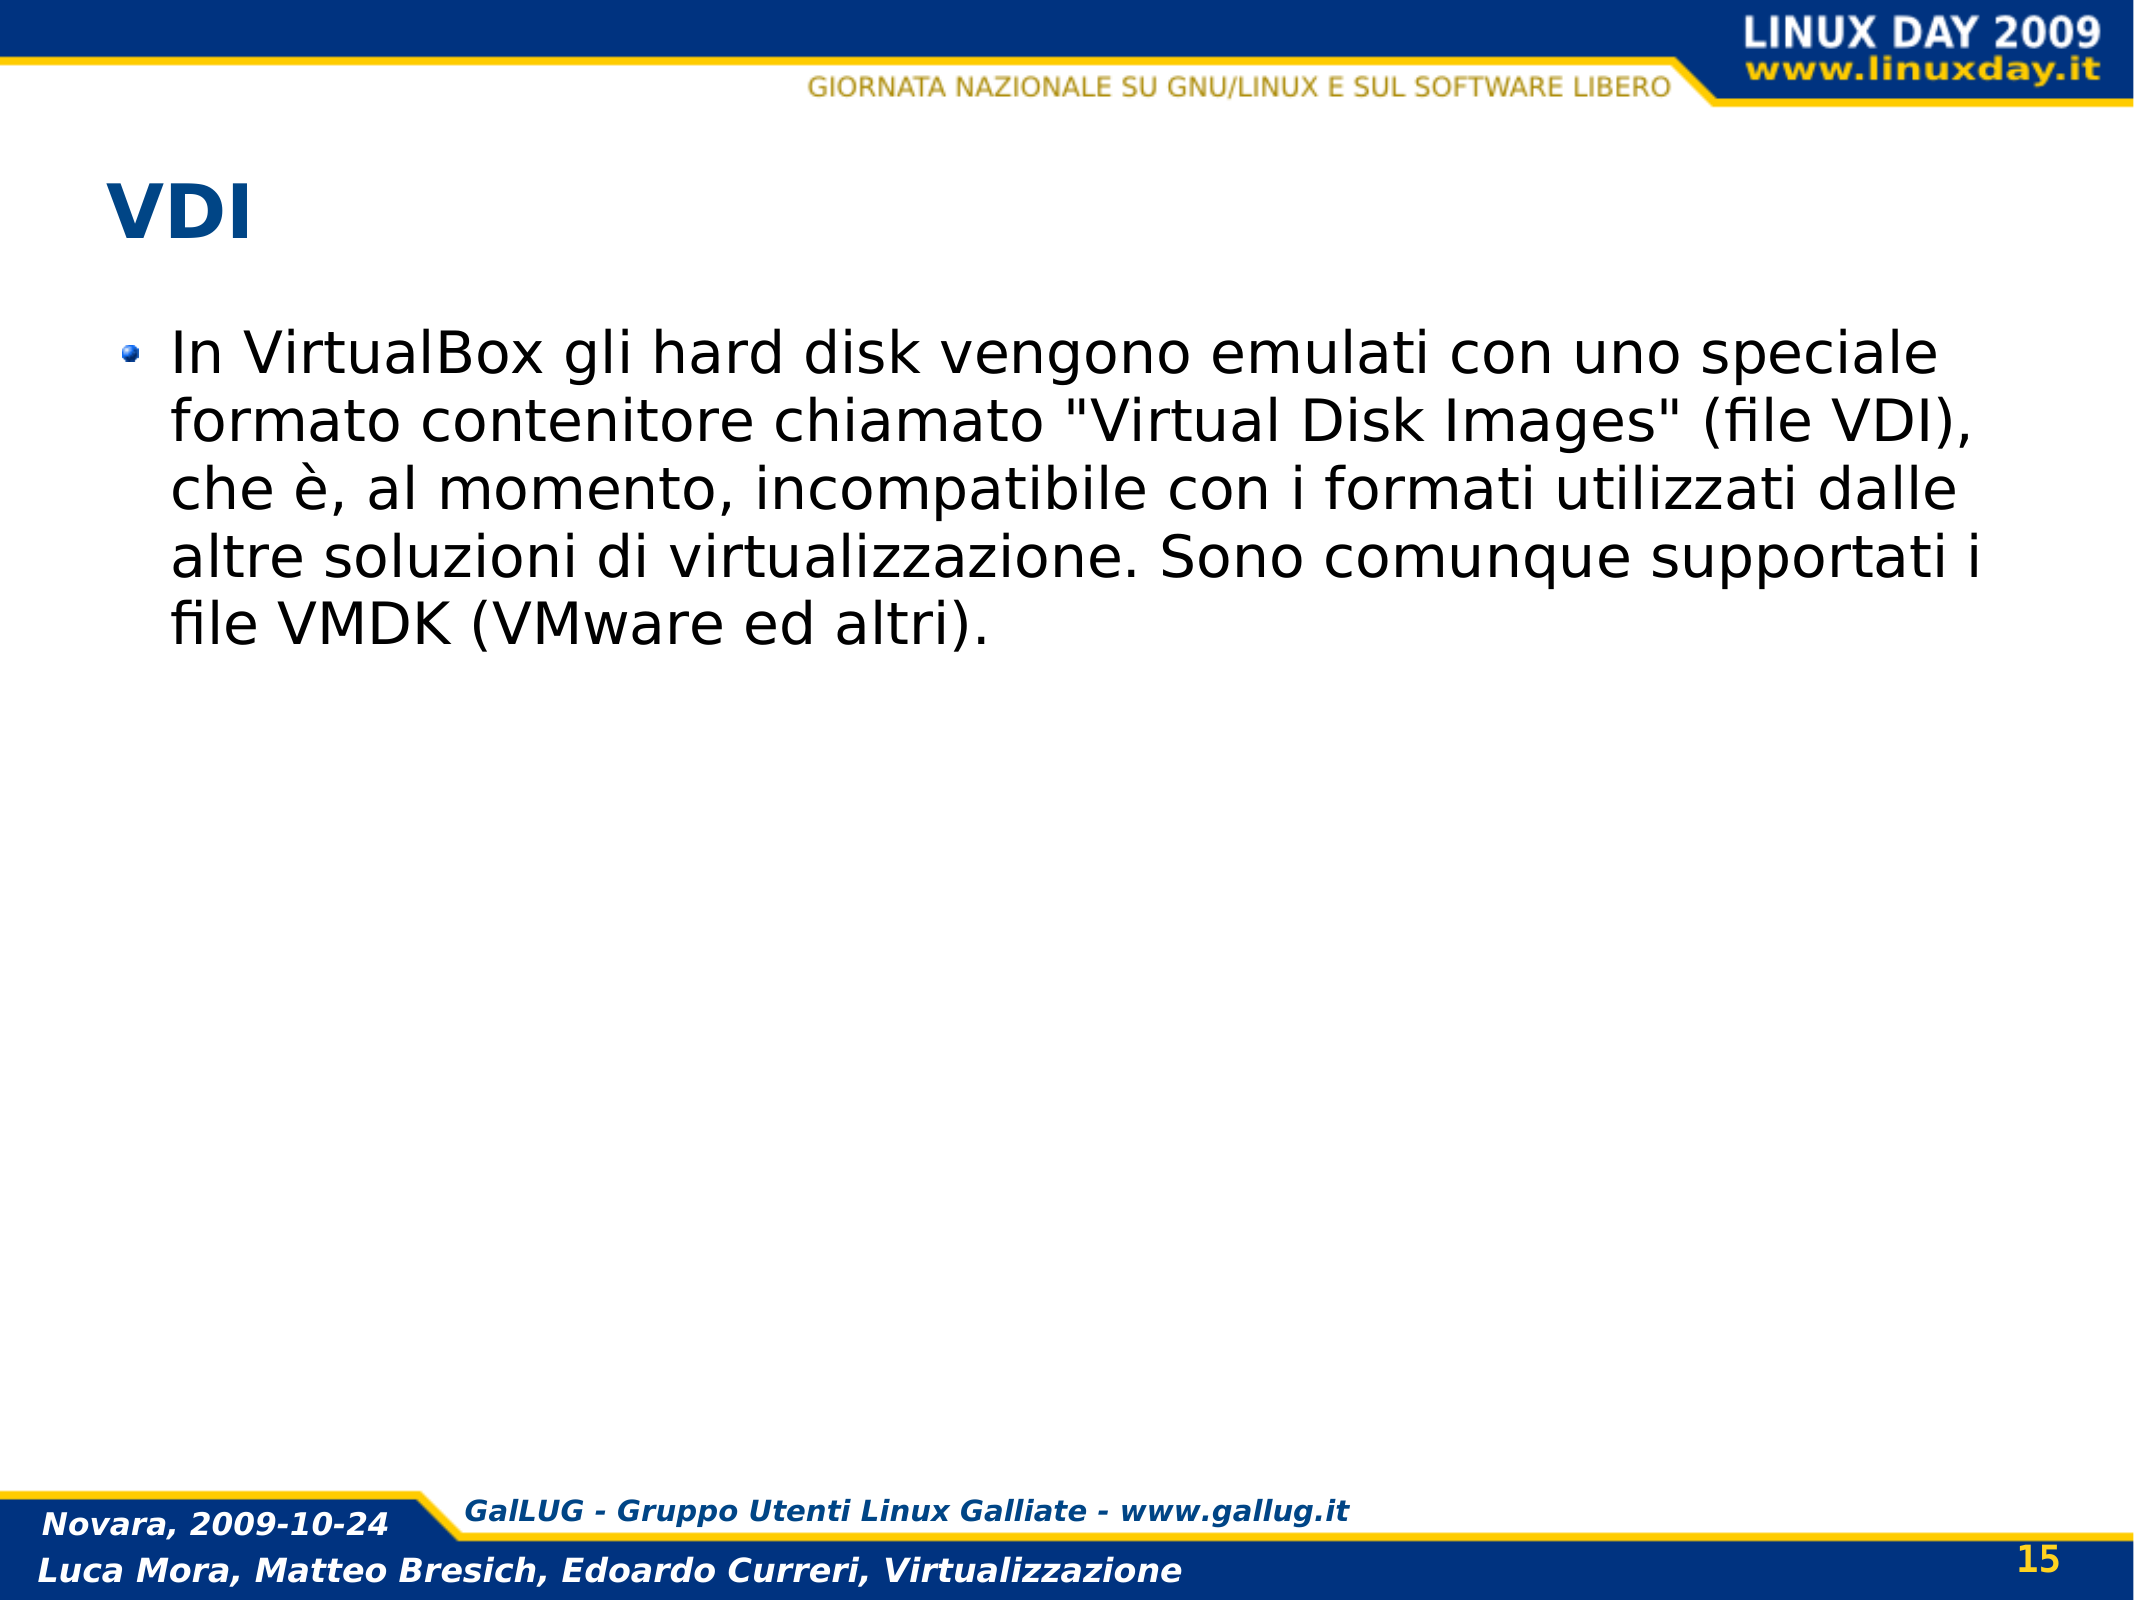

# VDI
In VirtualBox gli hard disk vengono emulati con uno speciale formato contenitore chiamato "Virtual Disk Images" (file VDI), che è, al momento, incompatibile con i formati utilizzati dalle altre soluzioni di virtualizzazione. Sono comunque supportati i file VMDK (VMware ed altri).